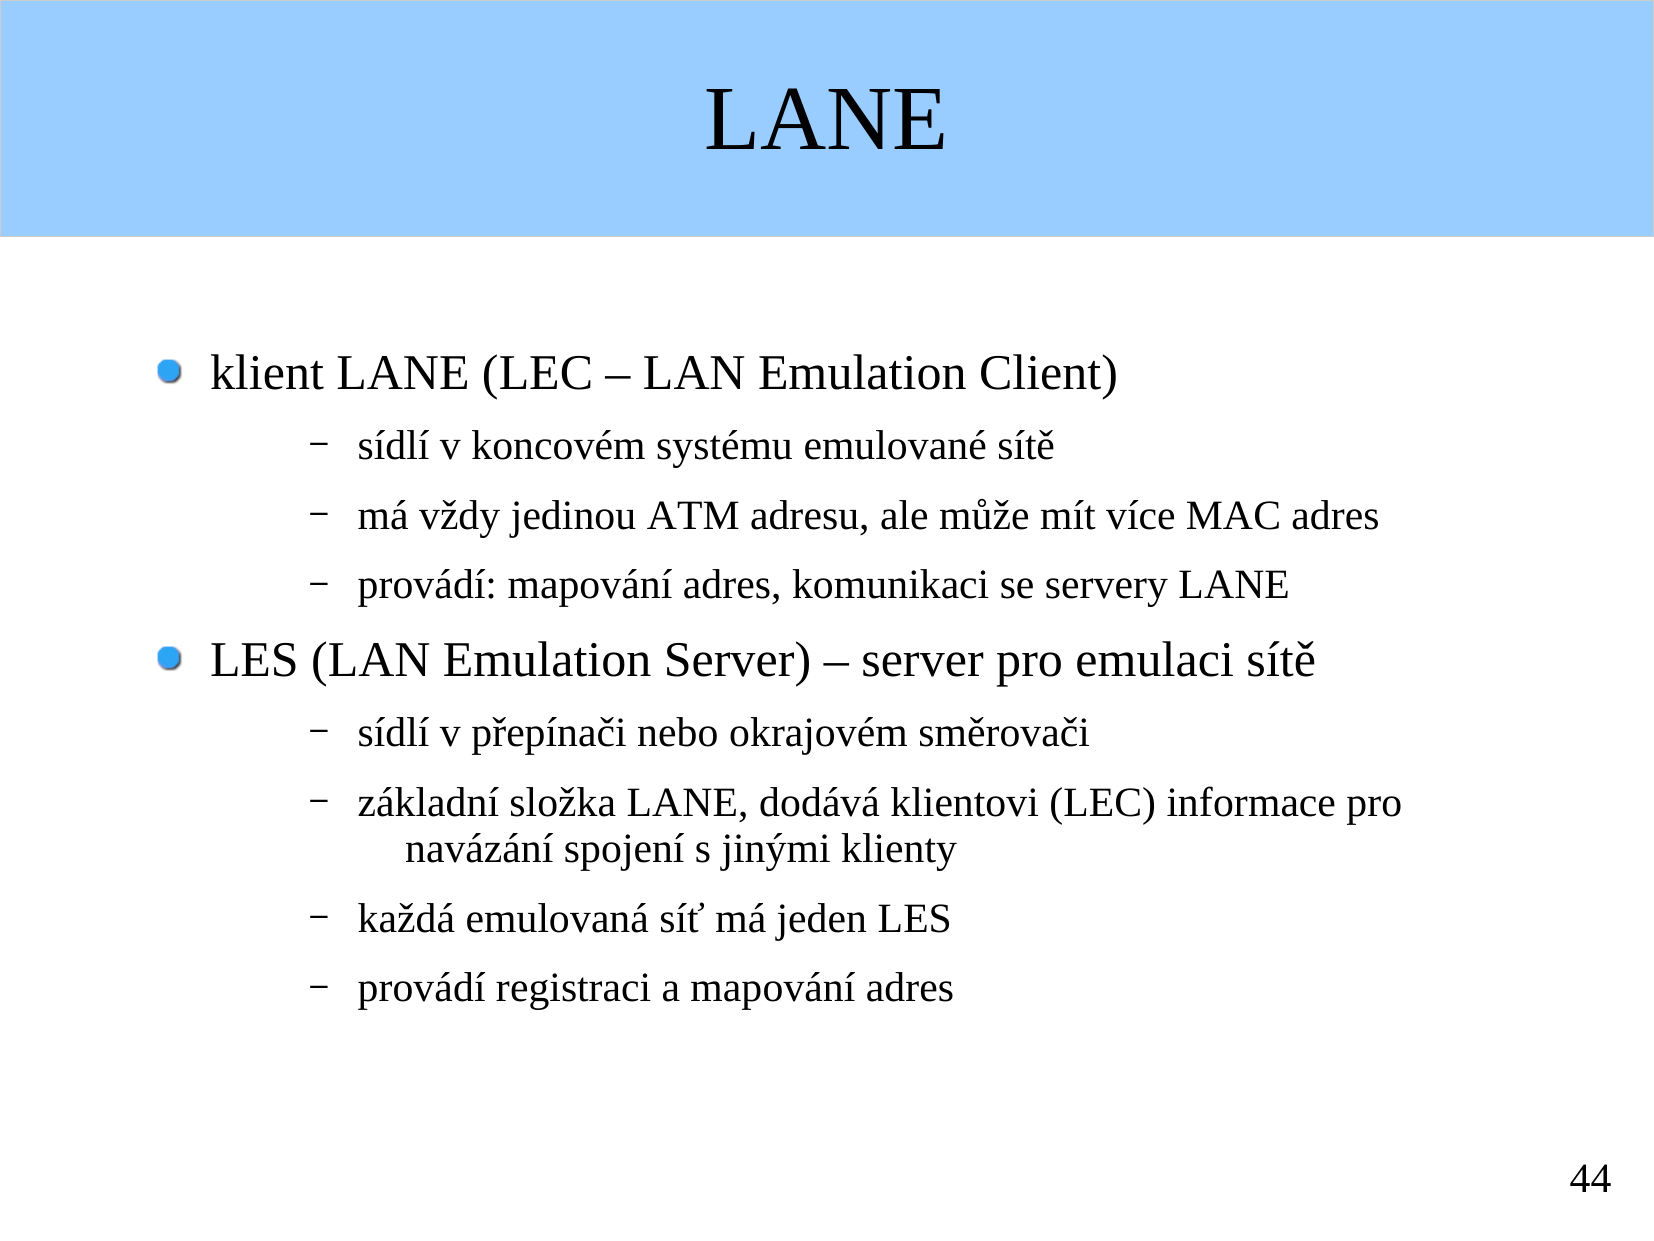

# LANE
klient LANE (LEC – LAN Emulation Client)
sídlí v koncovém systému emulované sítě
má vždy jedinou ATM adresu, ale může mít více MAC adres
provádí: mapování adres, komunikaci se servery LANE
LES (LAN Emulation Server) – server pro emulaci sítě
sídlí v přepínači nebo okrajovém směrovači
základní složka LANE, dodává klientovi (LEC) informace pro navázání spojení s jinými klienty
každá emulovaná síť má jeden LES
provádí registraci a mapování adres